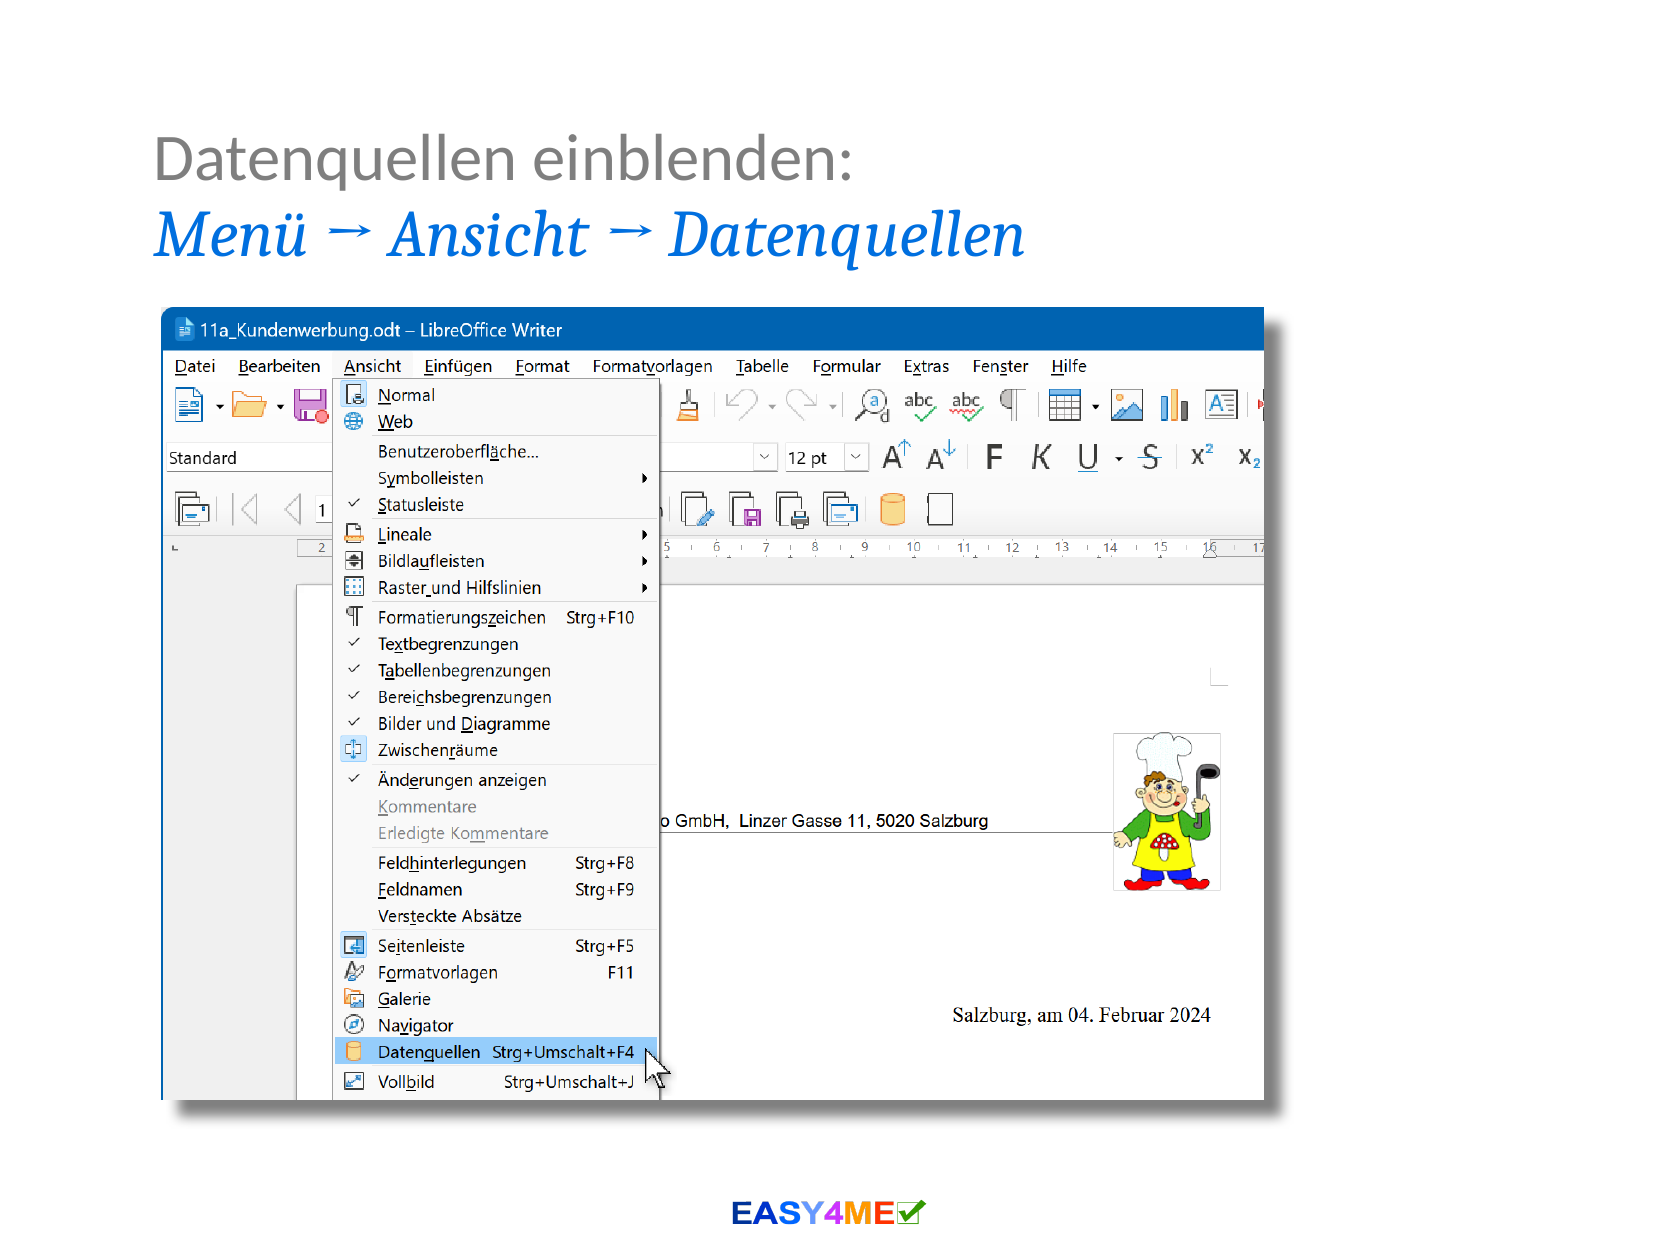

# Datenquellen einblenden: Menü → Ansicht → Datenquellen